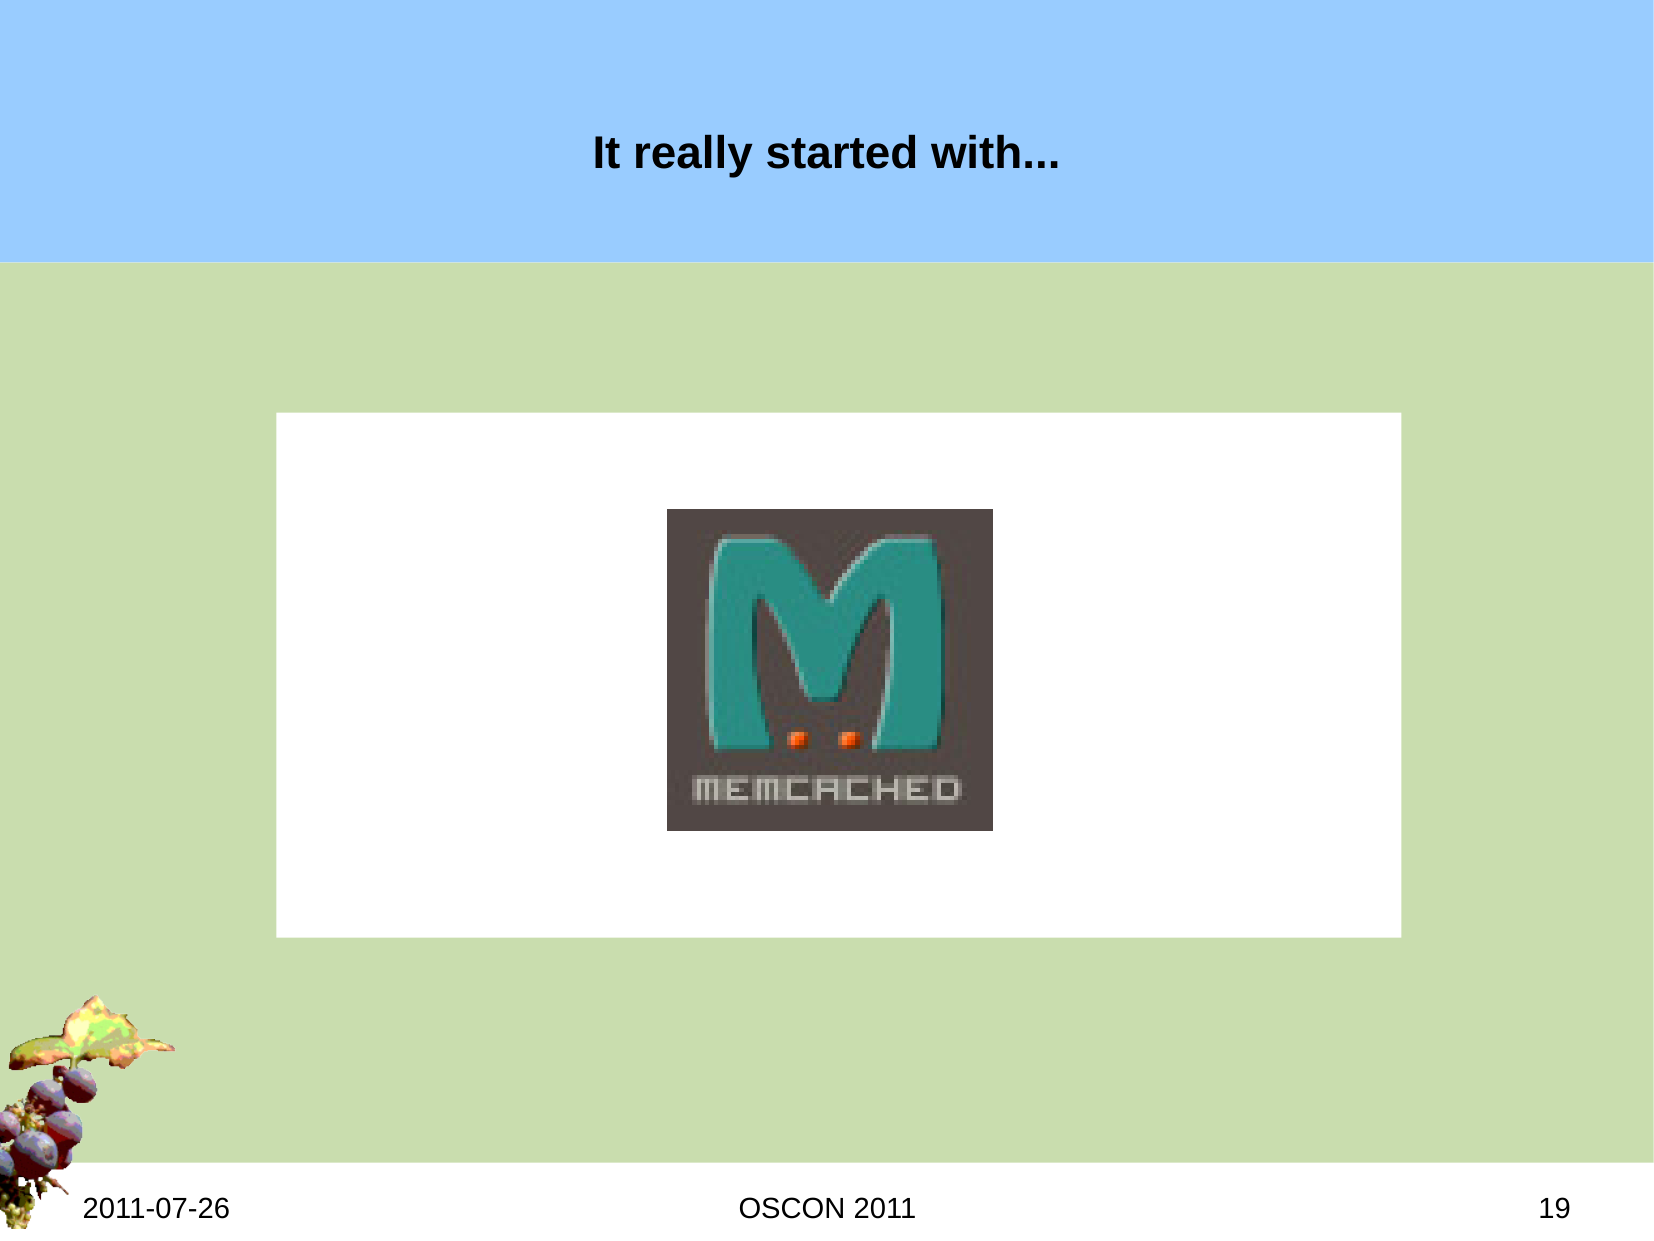

# It really started with...
2011-07-26
OSCON 2011
19